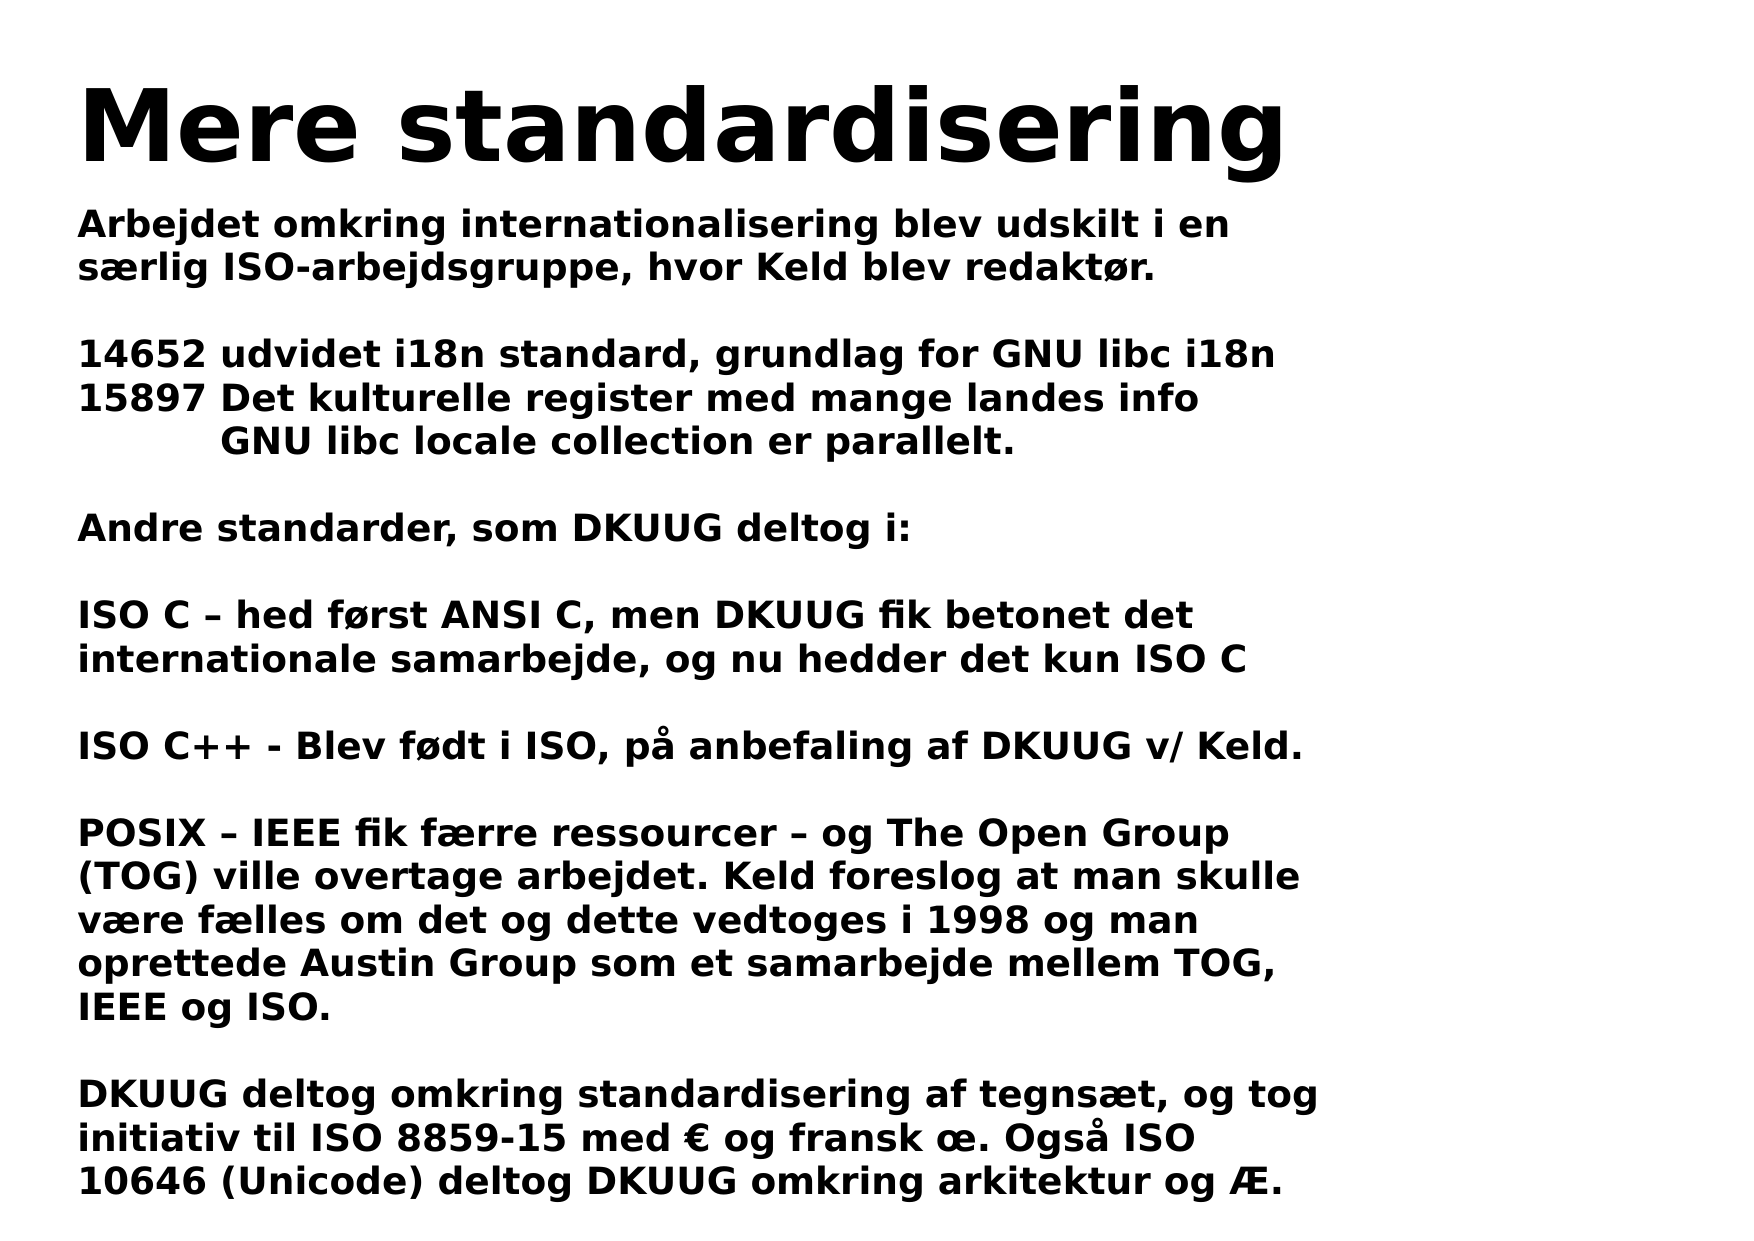

Mere standardisering
Arbejdet omkring internationalisering blev udskilt i en særlig ISO-arbejdsgruppe, hvor Keld blev redaktør.
14652 udvidet i18n standard, grundlag for GNU libc i18n
15897 Det kulturelle register med mange landes info
 GNU libc locale collection er parallelt.
Andre standarder, som DKUUG deltog i:
ISO C – hed først ANSI C, men DKUUG fik betonet det internationale samarbejde, og nu hedder det kun ISO C
ISO C++ - Blev født i ISO, på anbefaling af DKUUG v/ Keld.
POSIX – IEEE fik færre ressourcer – og The Open Group (TOG) ville overtage arbejdet. Keld foreslog at man skulle være fælles om det og dette vedtoges i 1998 og man oprettede Austin Group som et samarbejde mellem TOG, IEEE og ISO.
DKUUG deltog omkring standardisering af tegnsæt, og tog initiativ til ISO 8859-15 med € og fransk œ. Også ISO 10646 (Unicode) deltog DKUUG omkring arkitektur og Æ.